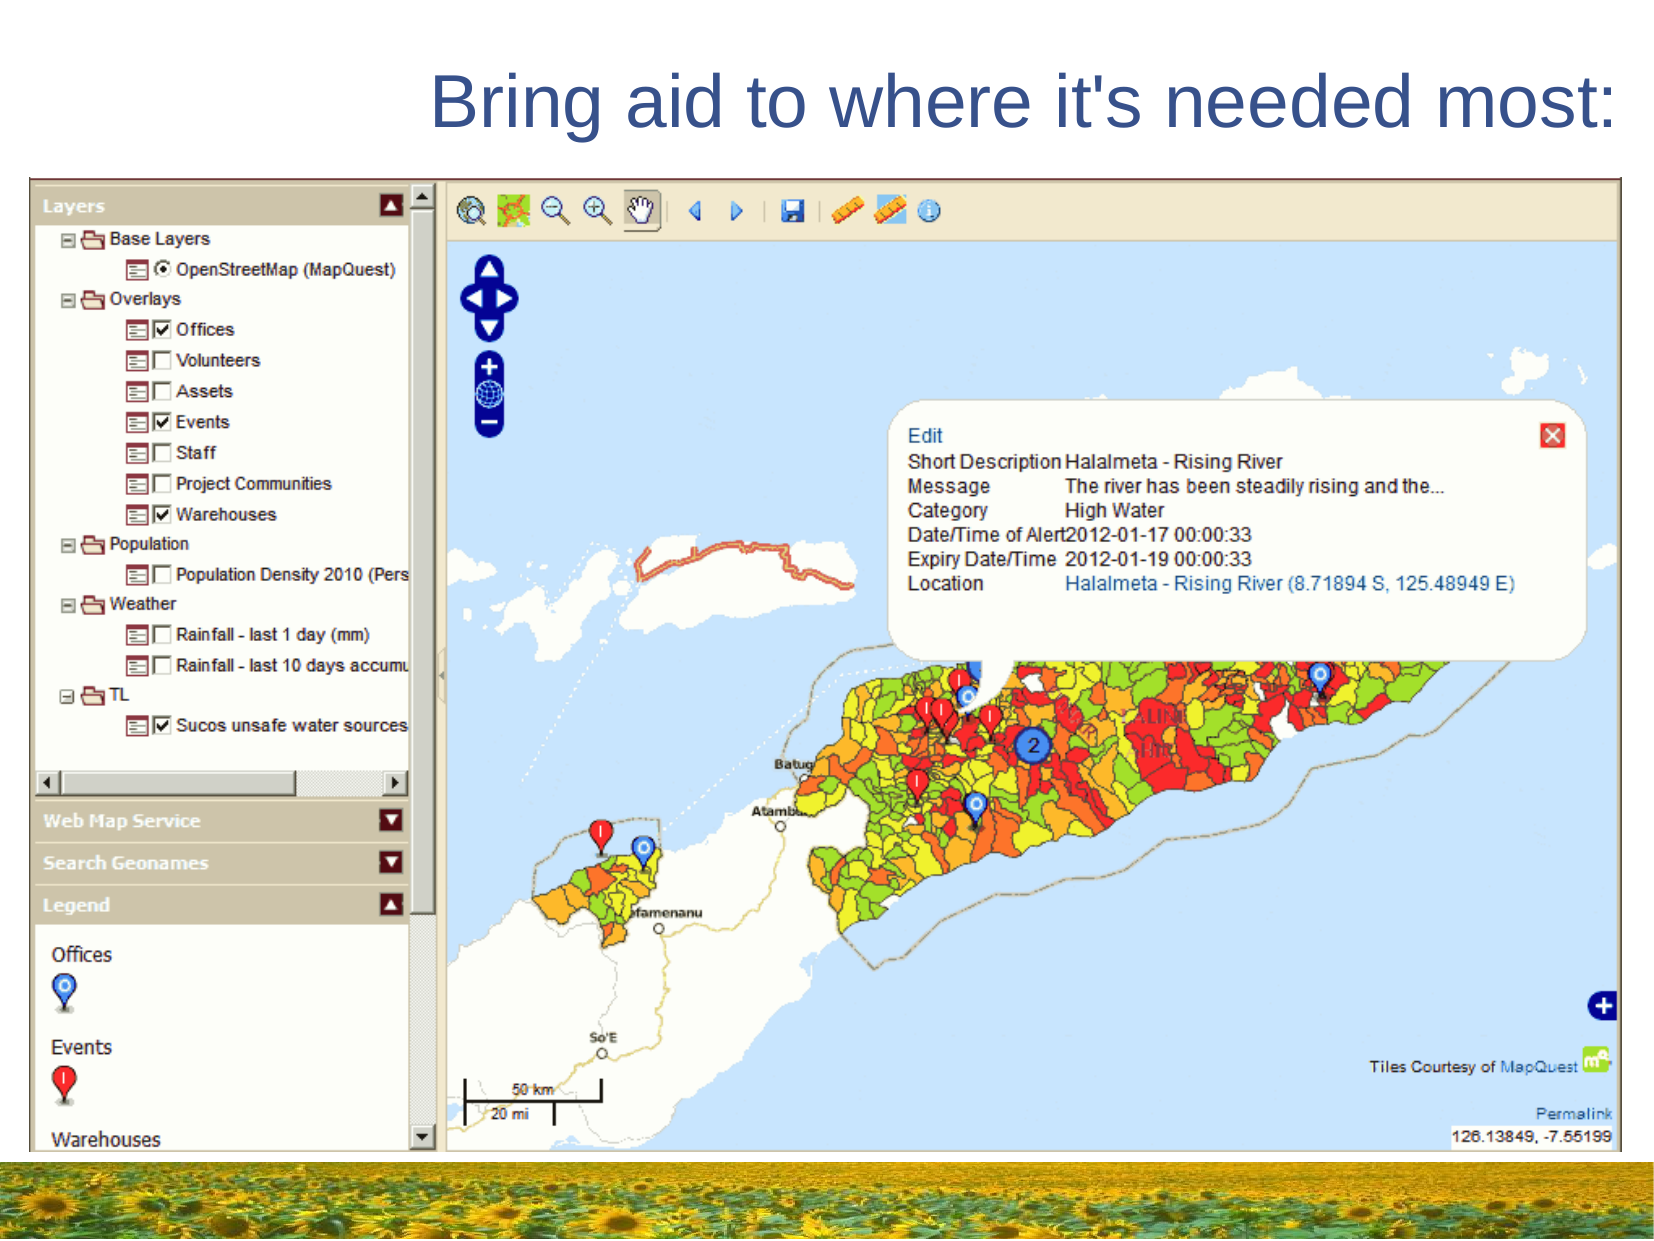

# Bring aid to where it's needed most: